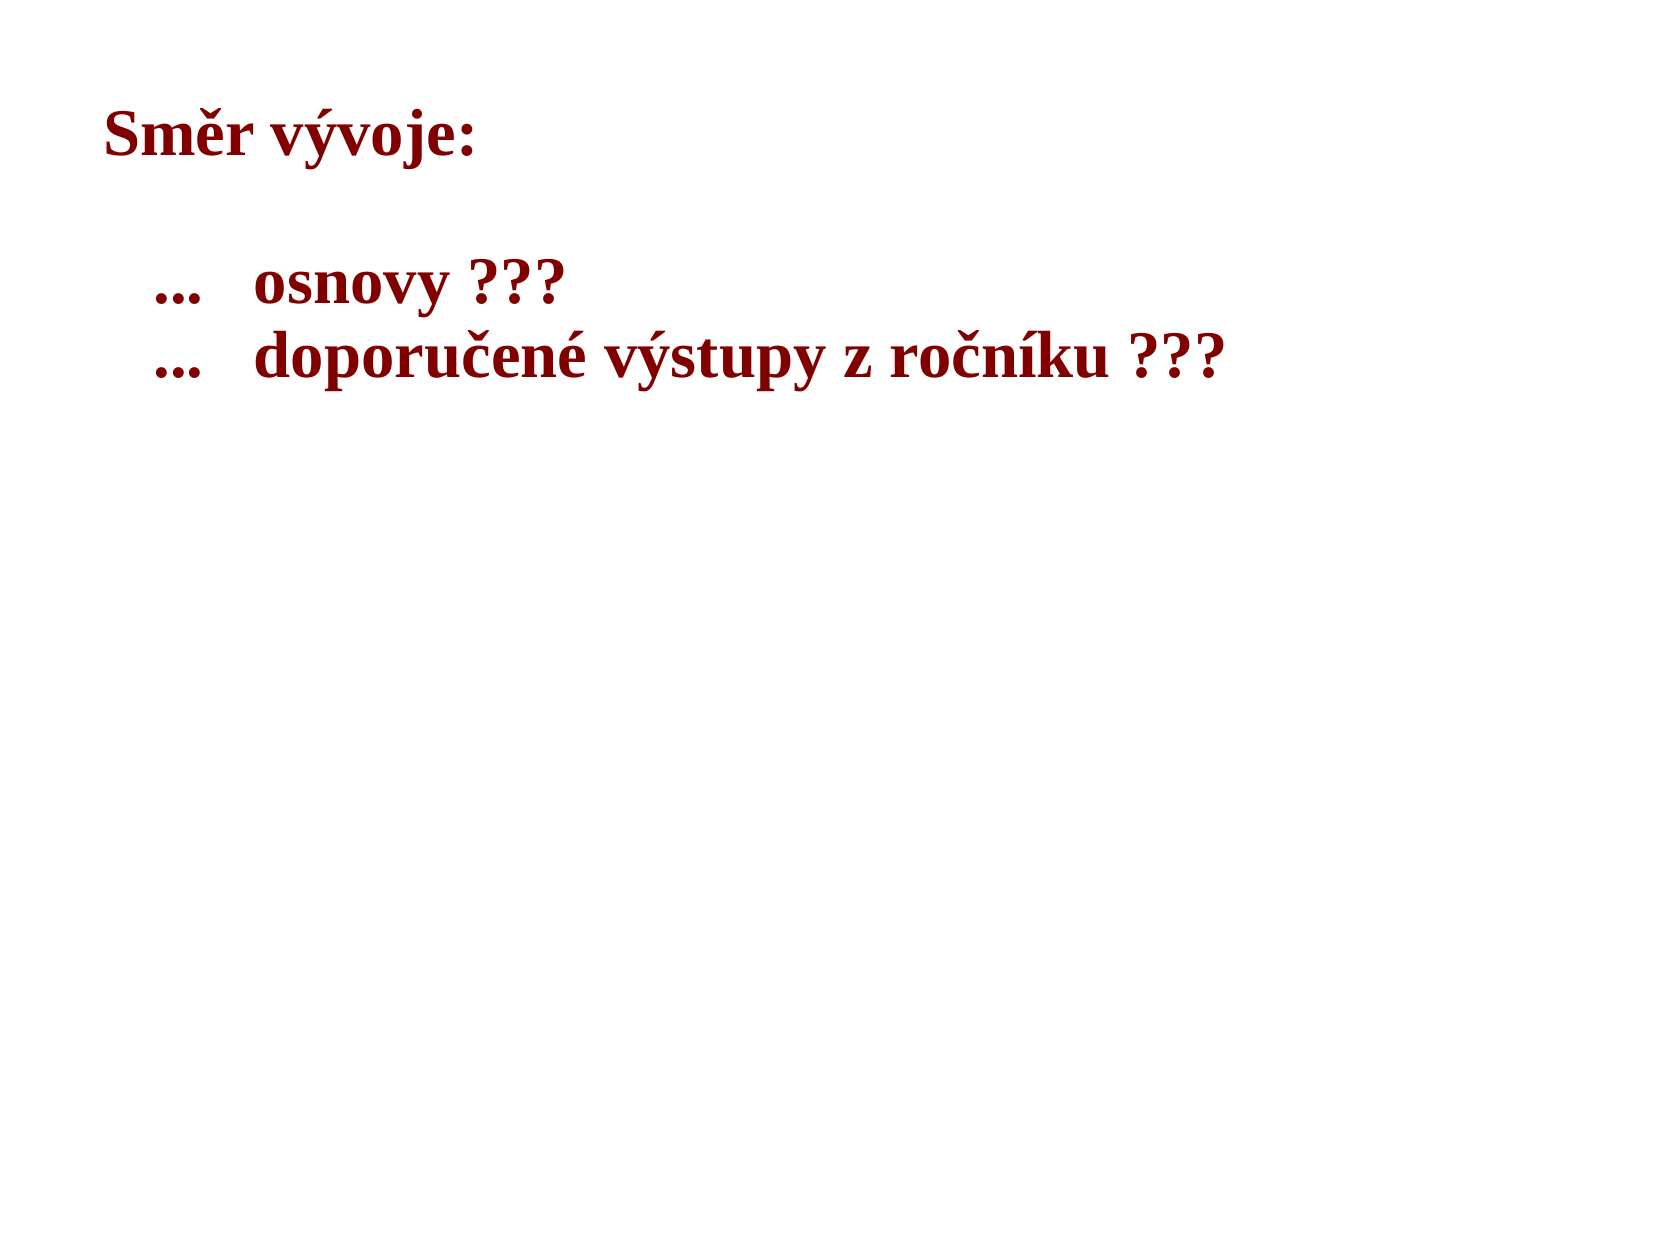

Směr vývoje:
 ... osnovy ???
 ... doporučené výstupy z ročníku ???